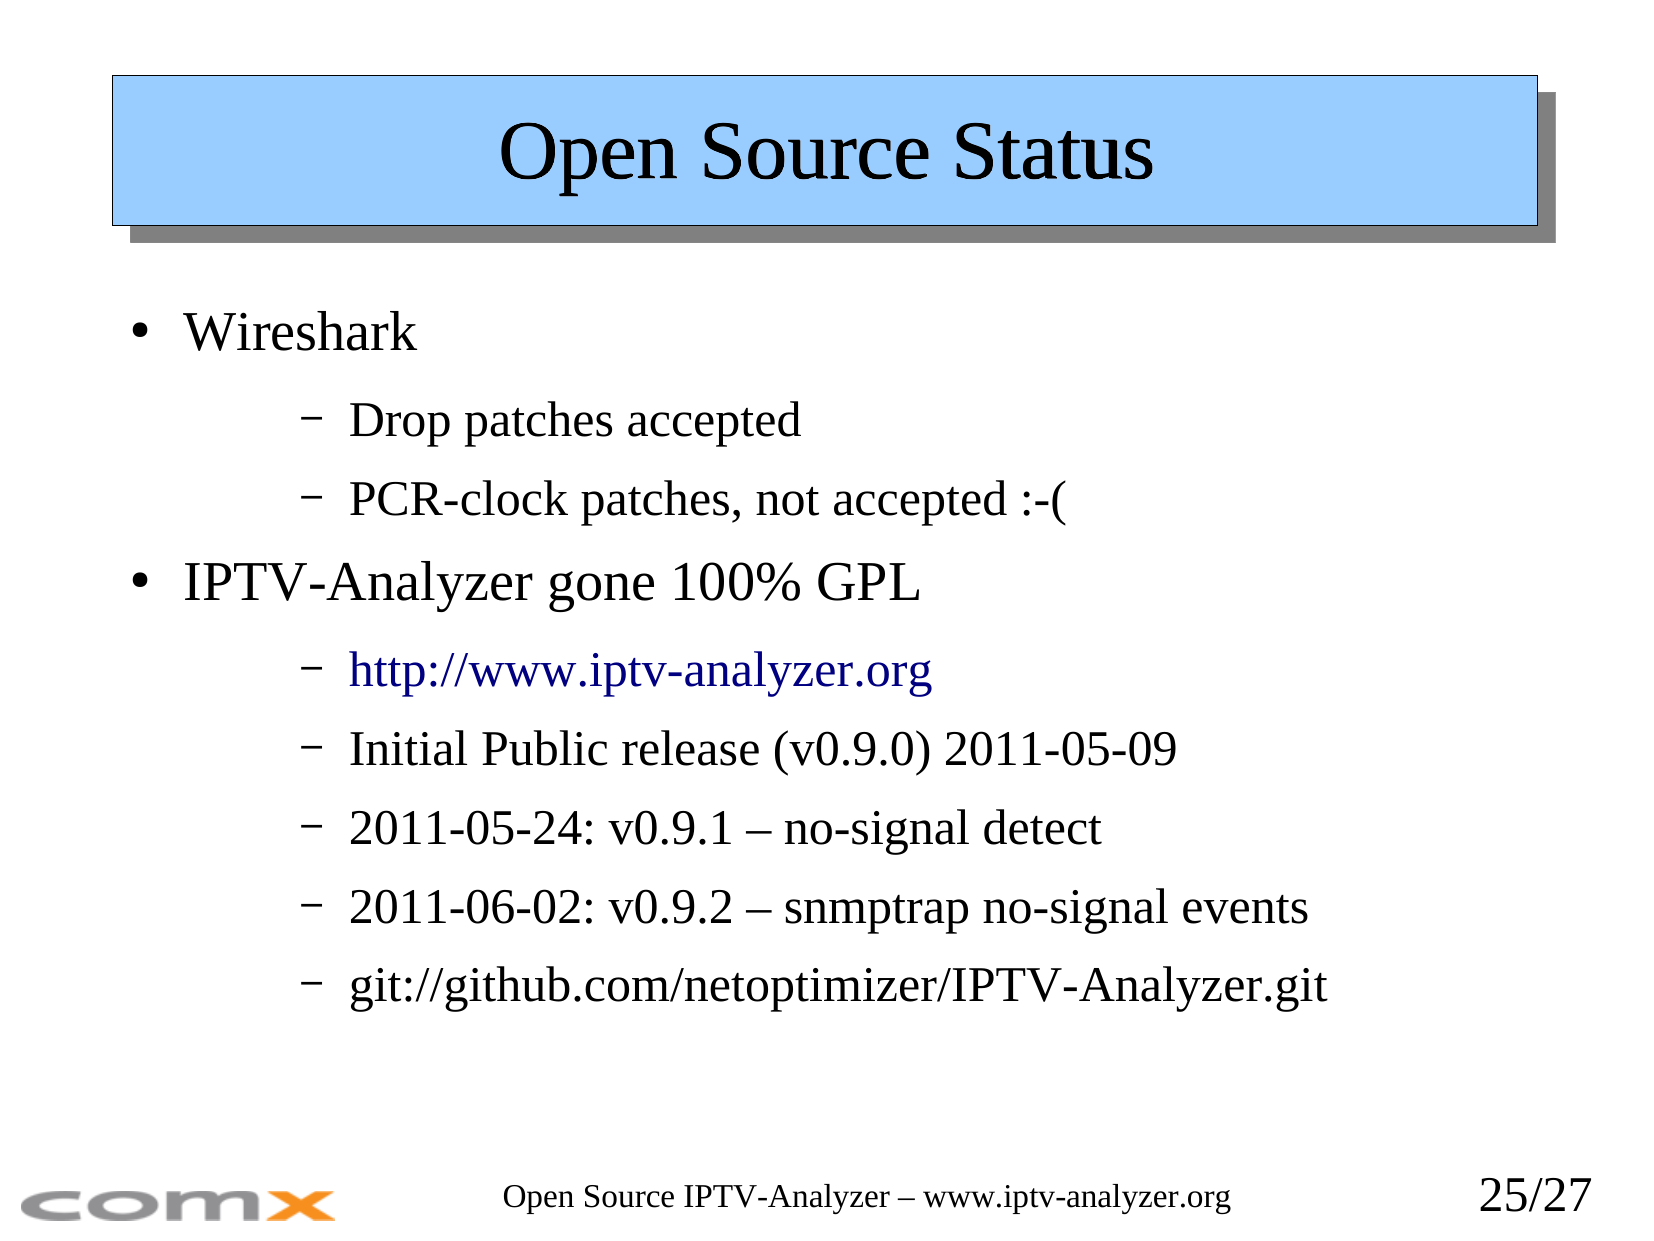

# Open Source Status
Wireshark
Drop patches accepted
PCR-clock patches, not accepted :-(
IPTV-Analyzer gone 100% GPL
http://www.iptv-analyzer.org
Initial Public release (v0.9.0) 2011-05-09
2011-05-24: v0.9.1 – no-signal detect
2011-06-02: v0.9.2 – snmptrap no-signal events
git://github.com/netoptimizer/IPTV-Analyzer.git